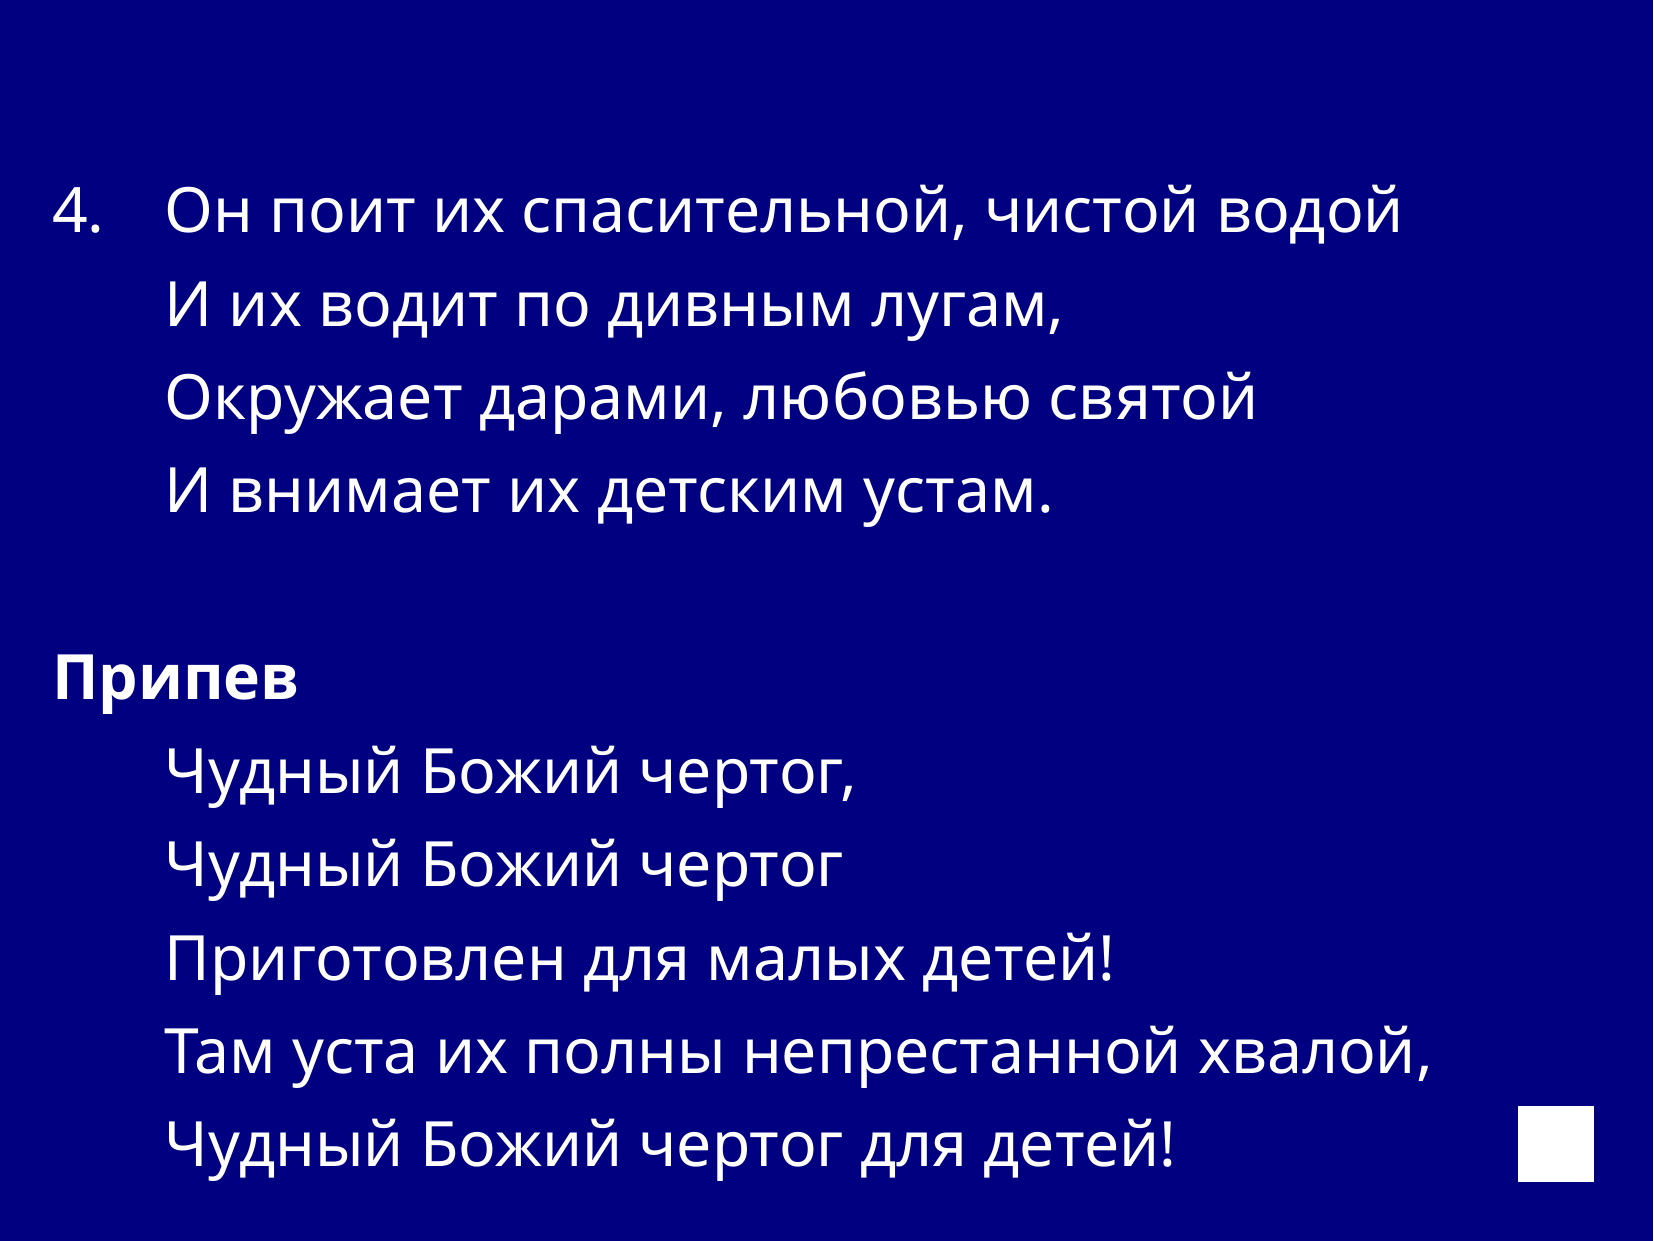

4.	Он поит их спасительной, чистой водой
	И их водит по дивным лугам,
	Окружает дарами, любовью святой
	И внимает их детским устам.
Припев
	Чудный Божий чертог,
	Чудный Божий чертог
	Приготовлен для малых детей!
	Там уста их полны непрестанной хвалой,
	Чудный Божий чертог для детей!